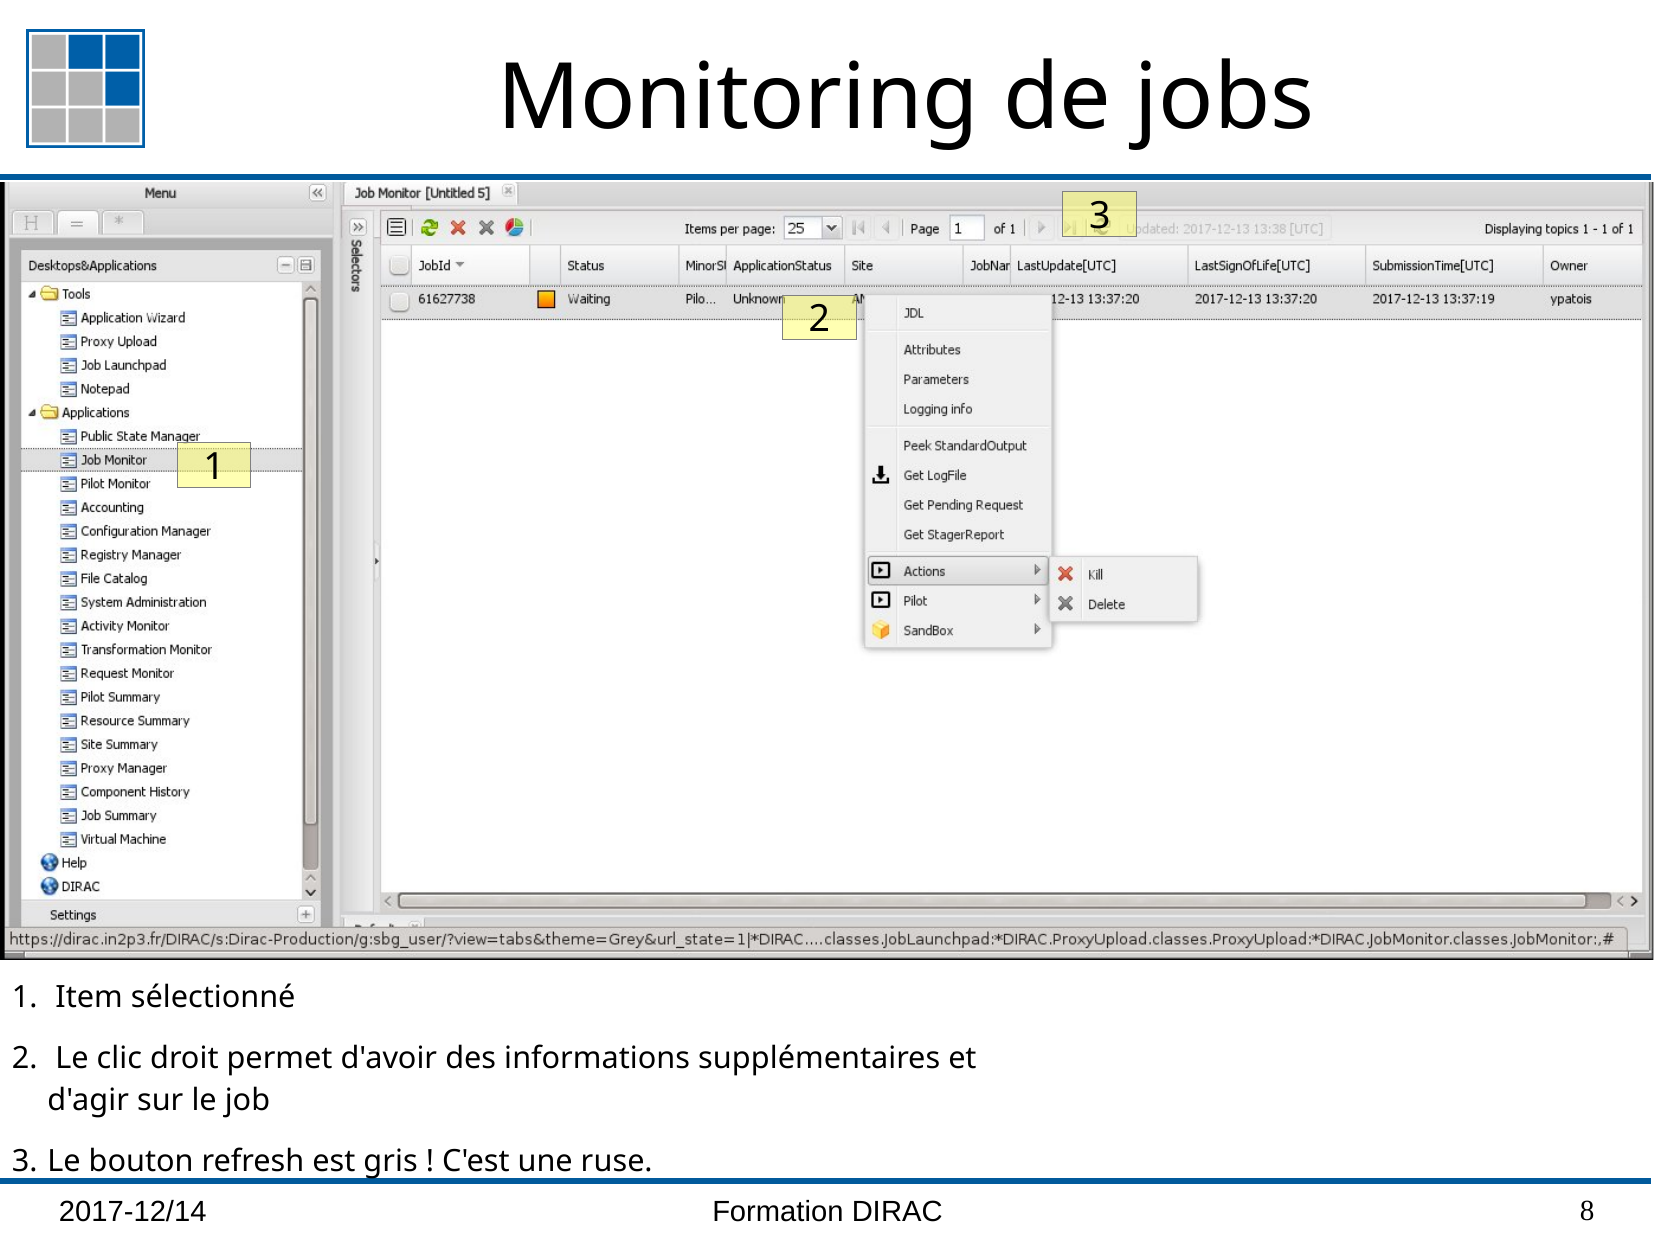

# Monitoring de jobs
3
2
1
 Item sélectionné
 Le clic droit permet d'avoir des informations supplémentaires et d'agir sur le job
Le bouton refresh est gris ! C'est une ruse.
March 2017
BELLE 2 - LAL